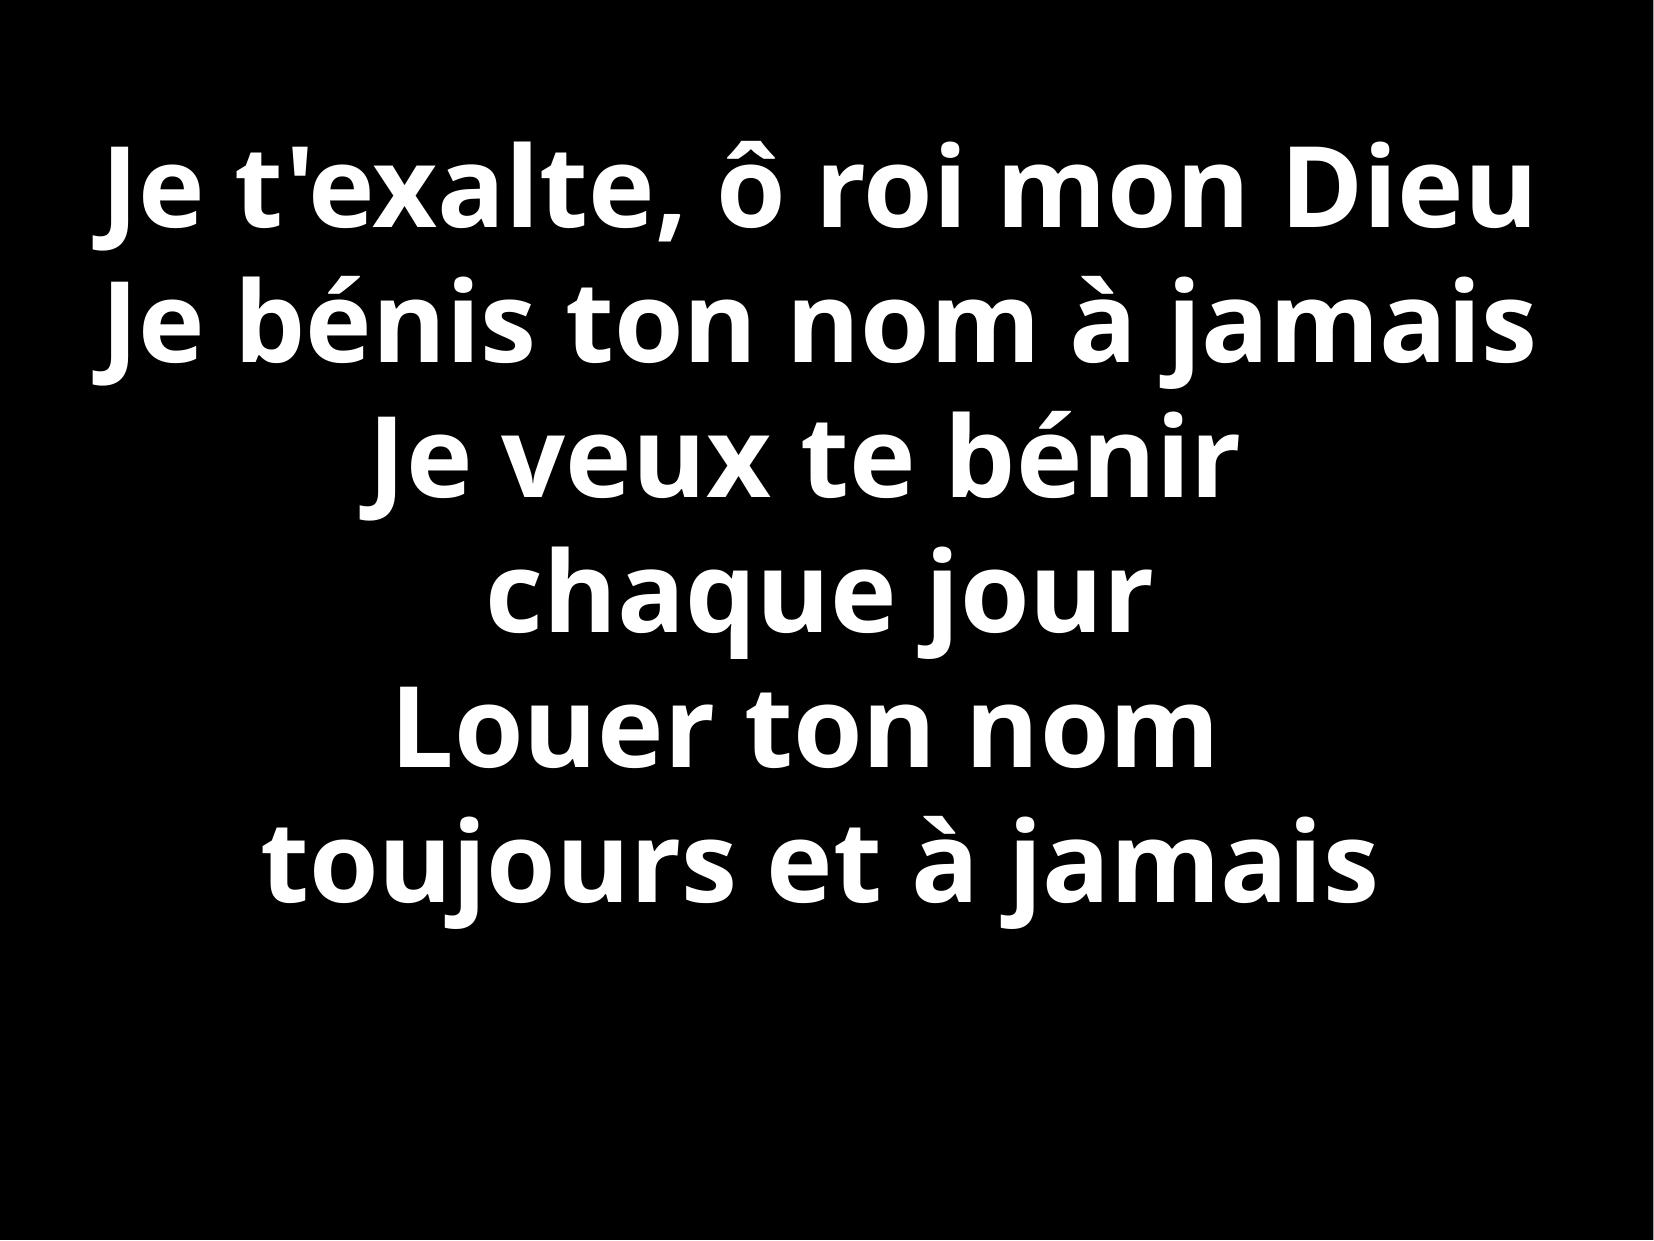

# Je t'exalte, ô roi mon Dieu Je bénis ton nom à jamais Je veux te bénir chaque jour Louer ton nom toujours et à jamais